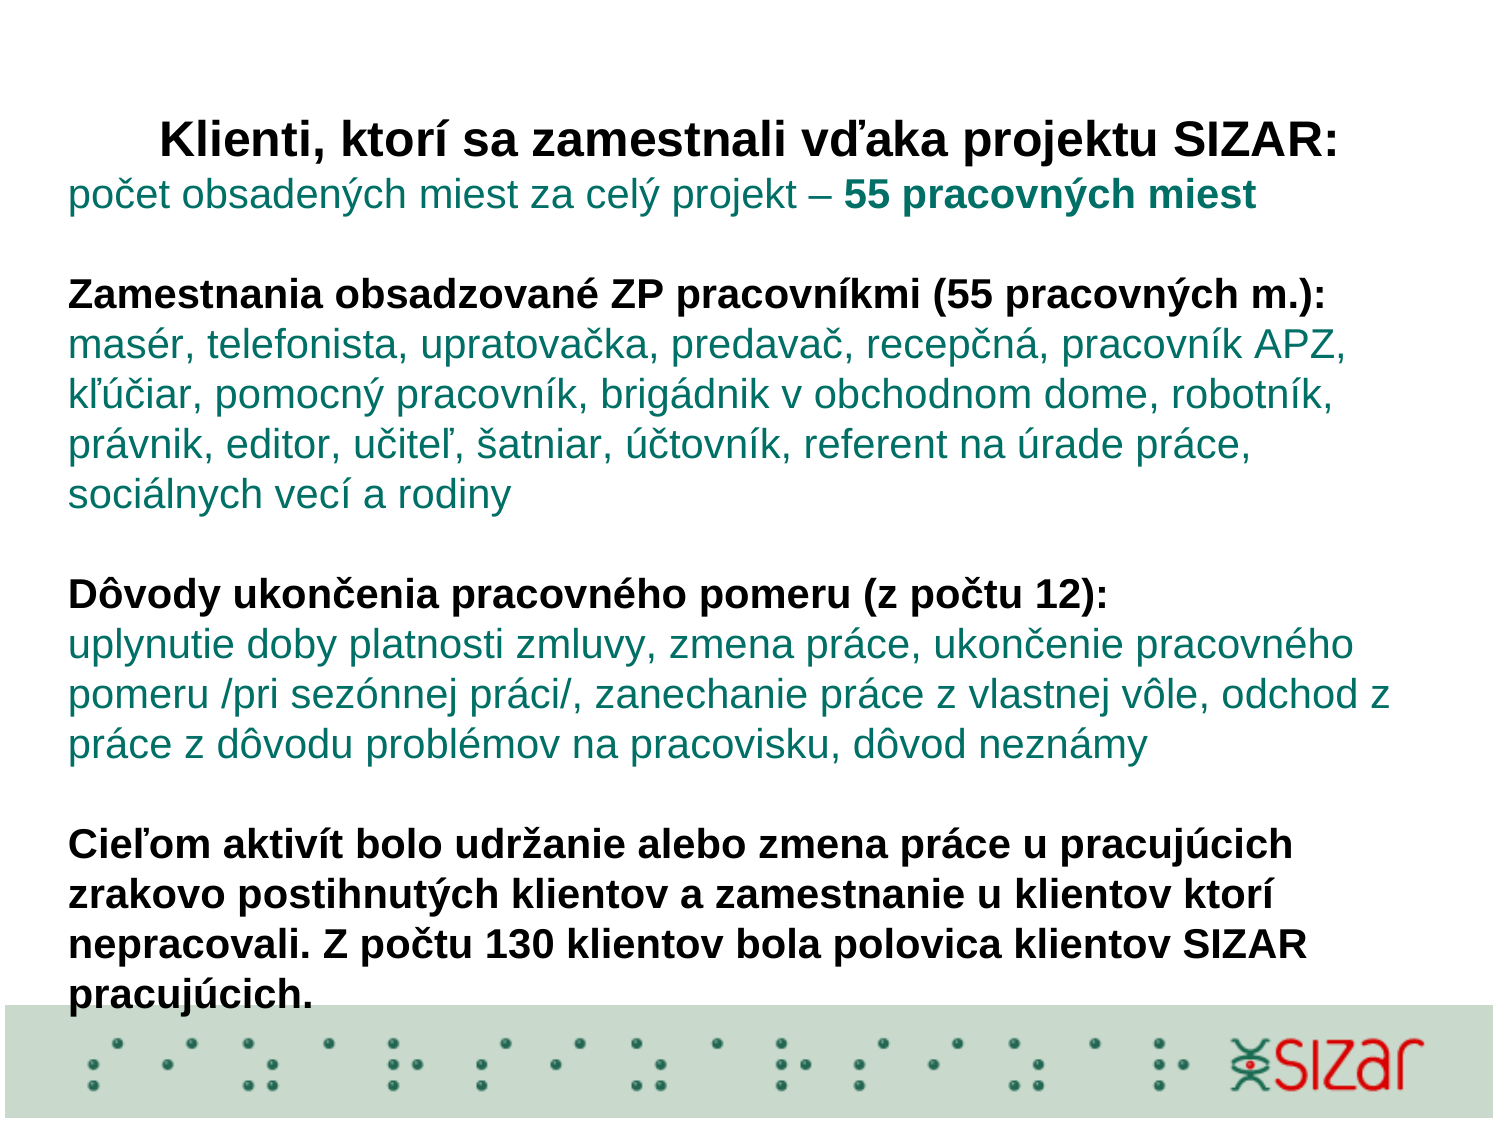

Klienti, ktorí sa zamestnali vďaka projektu SIZAR:
počet obsadených miest za celý projekt – 55 pracovných miest
Zamestnania obsadzované ZP pracovníkmi (55 pracovných m.):
masér, telefonista, upratovačka, predavač, recepčná, pracovník APZ, kľúčiar, pomocný pracovník, brigádnik v obchodnom dome, robotník, právnik, editor, učiteľ, šatniar, účtovník, referent na úrade práce, sociálnych vecí a rodiny
Dôvody ukončenia pracovného pomeru (z počtu 12):
uplynutie doby platnosti zmluvy, zmena práce, ukončenie pracovného pomeru /pri sezónnej práci/, zanechanie práce z vlastnej vôle, odchod z práce z dôvodu problémov na pracovisku, dôvod neznámy
Cieľom aktivít bolo udržanie alebo zmena práce u pracujúcich zrakovo postihnutých klientov a zamestnanie u klientov ktorí nepracovali. Z počtu 130 klientov bola polovica klientov SIZAR pracujúcich.